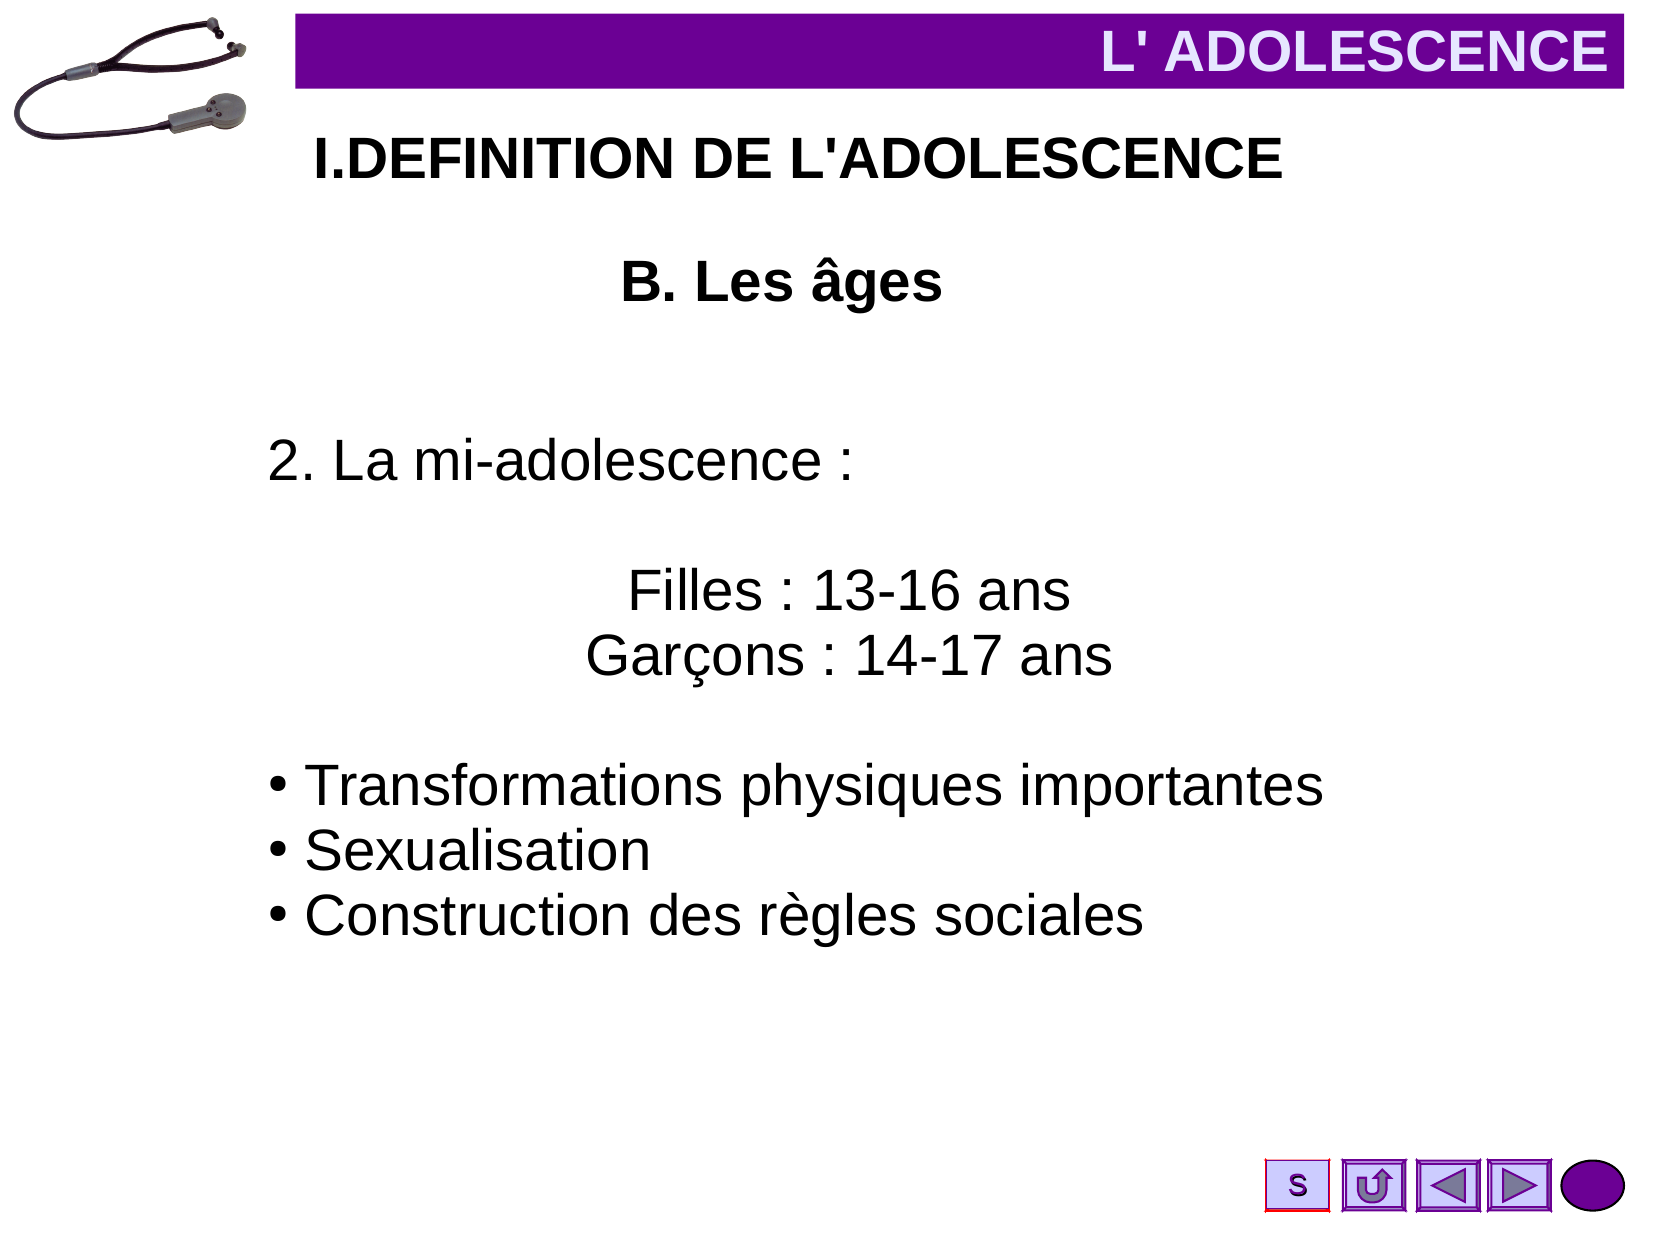

L' ADOLESCENCE
I.DEFINITION DE L'ADOLESCENCE
B. Les âges
2. La mi-adolescence :
Filles : 13-16 ans
Garçons : 14-17 ans
 Transformations physiques importantes
 Sexualisation
 Construction des règles sociales